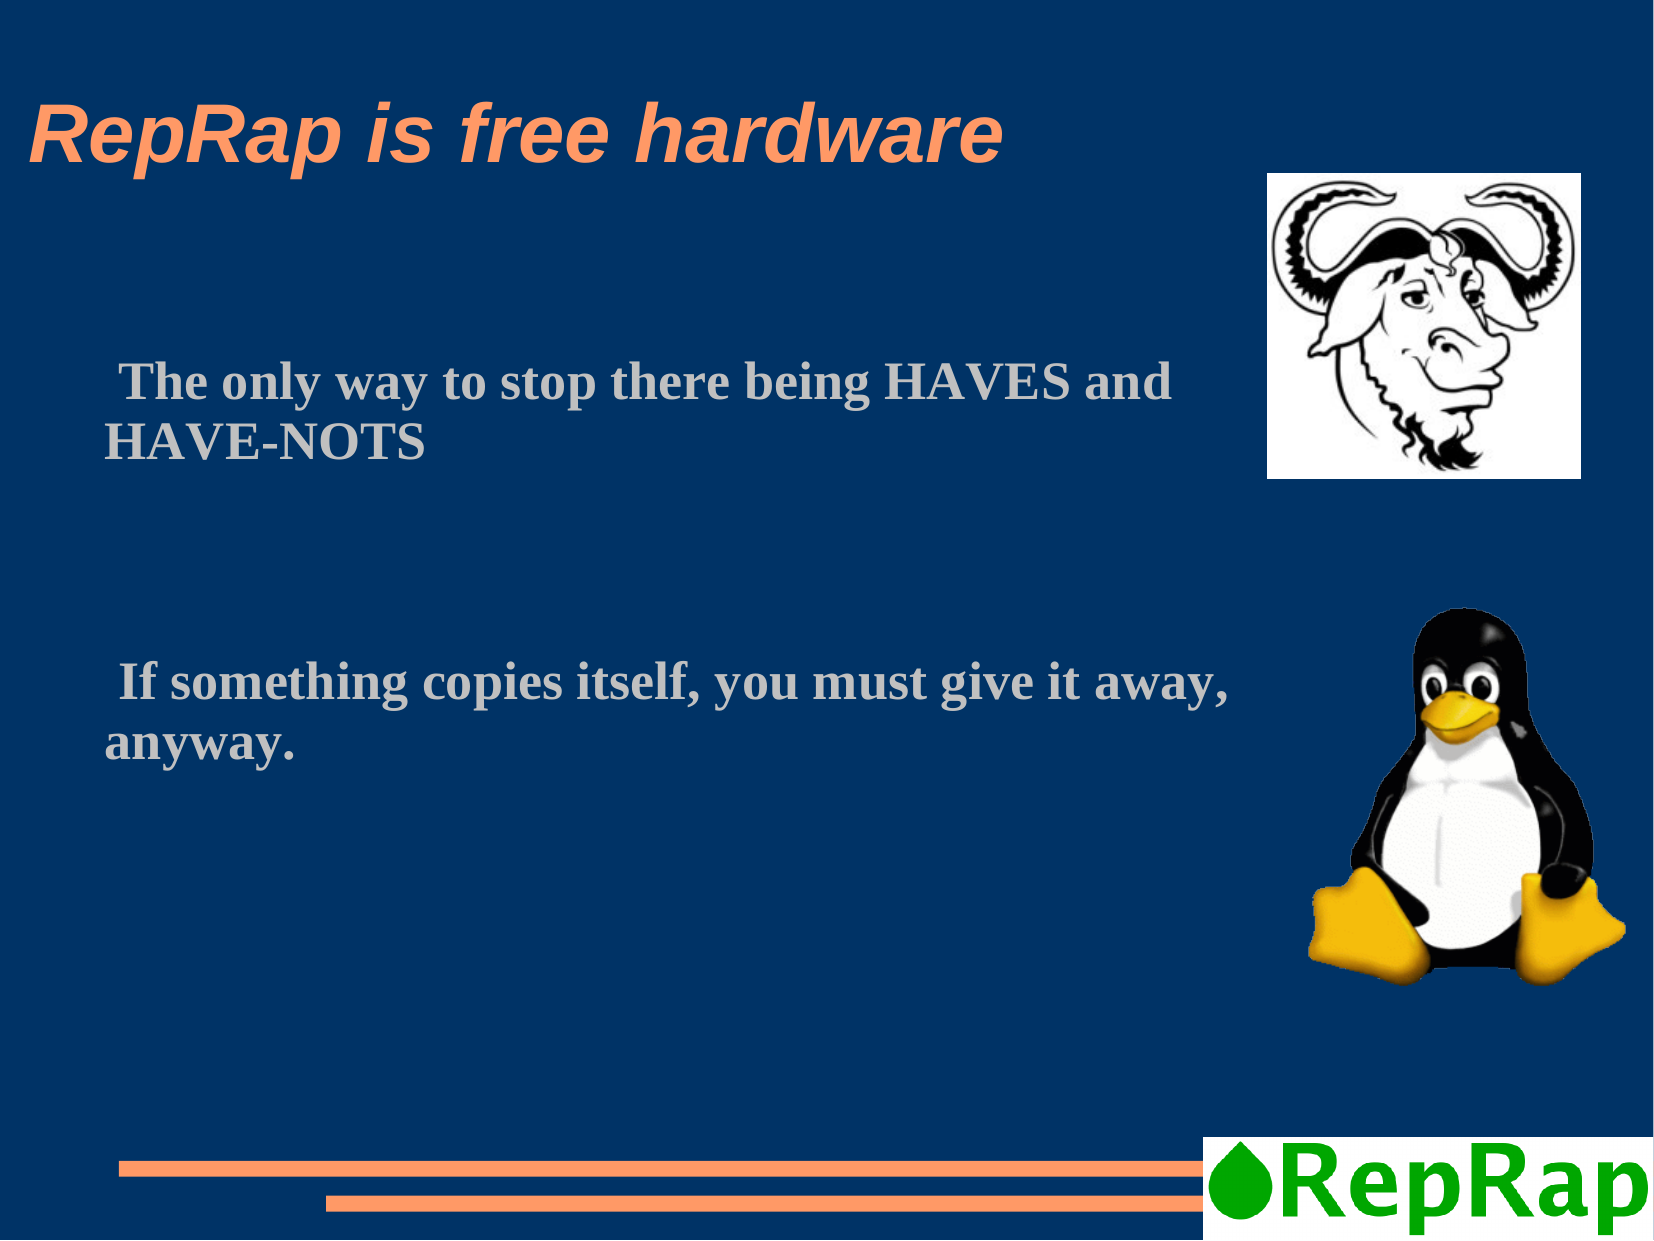

# RepRap is free hardware
 The only way to stop there being HAVES and HAVE-NOTS
 If something copies itself, you must give it away, anyway.